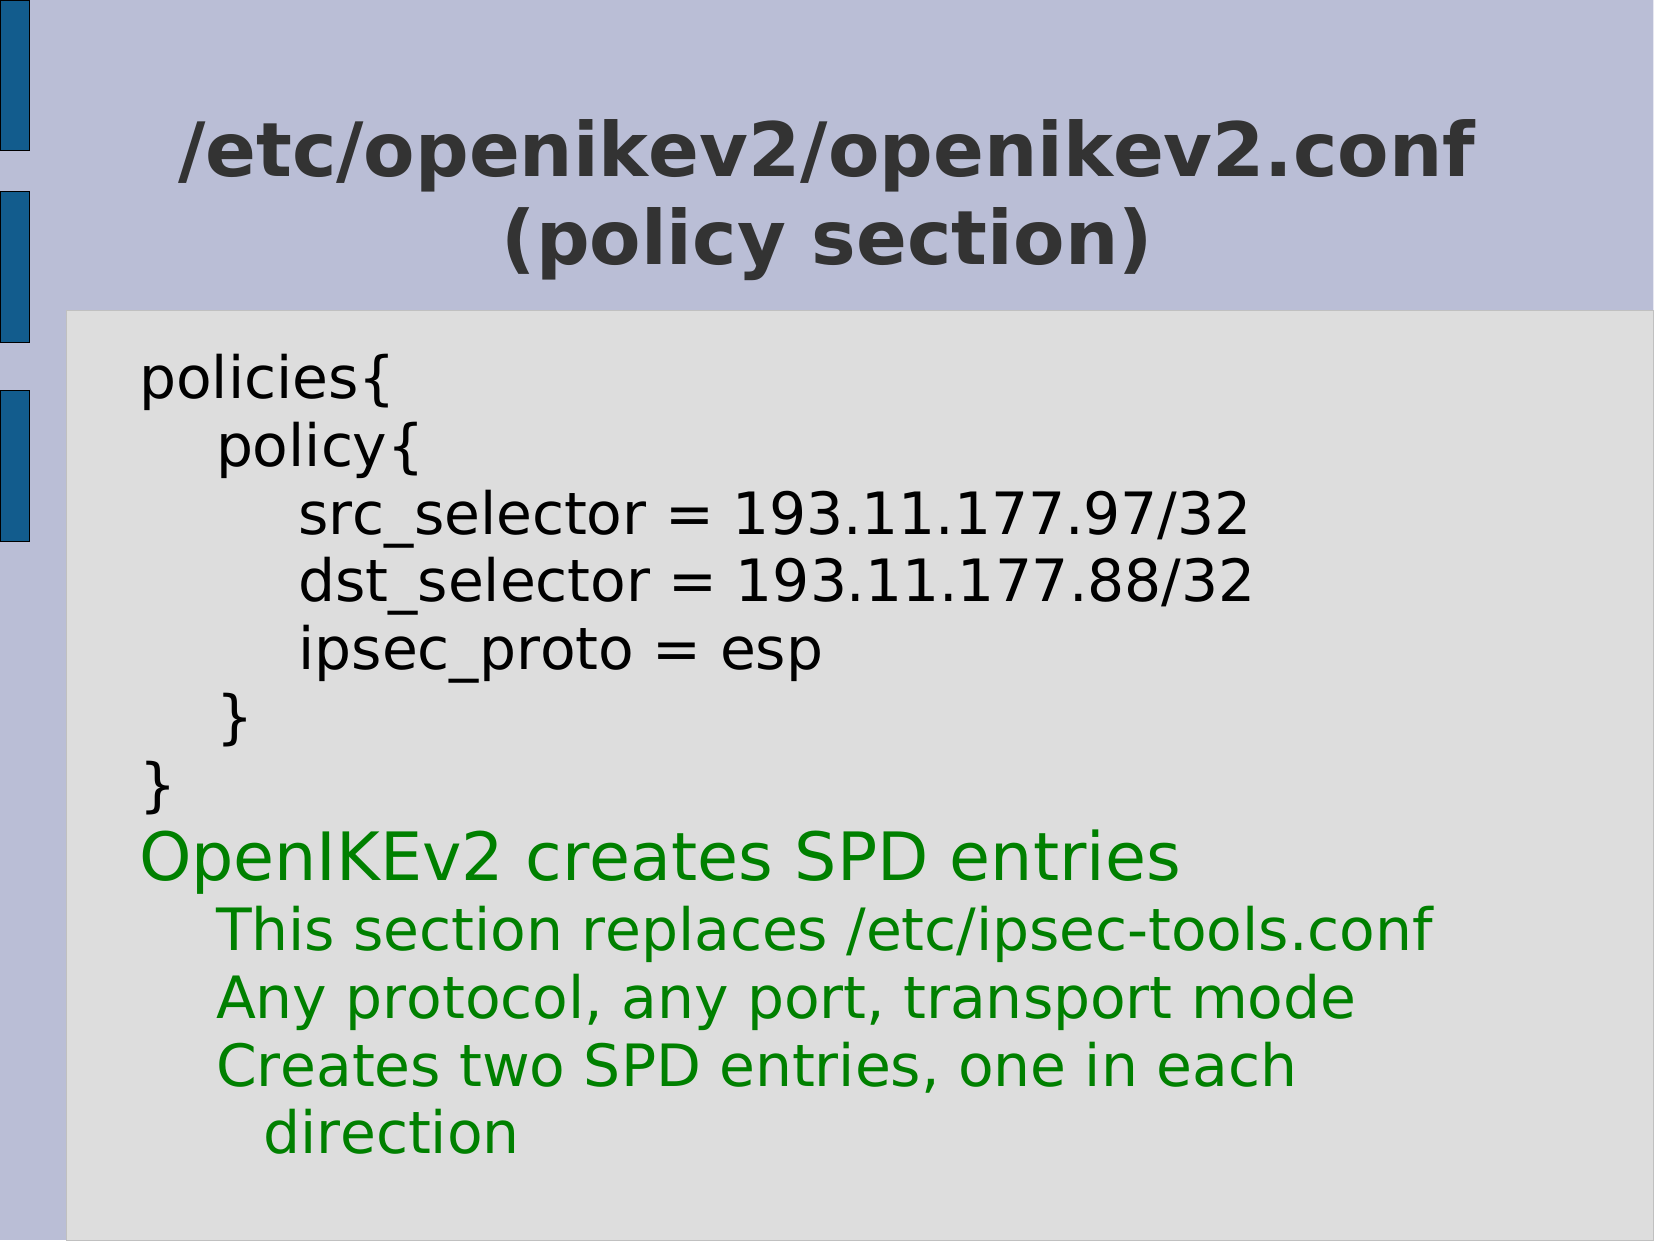

# /etc/openikev2/openikev2.conf (policy section)
policies{
policy{
src_selector = 193.11.177.97/32
dst_selector = 193.11.177.88/32
ipsec_proto = esp
}
}
OpenIKEv2 creates SPD entries
This section replaces /etc/ipsec-tools.conf
Any protocol, any port, transport mode
Creates two SPD entries, one in each direction